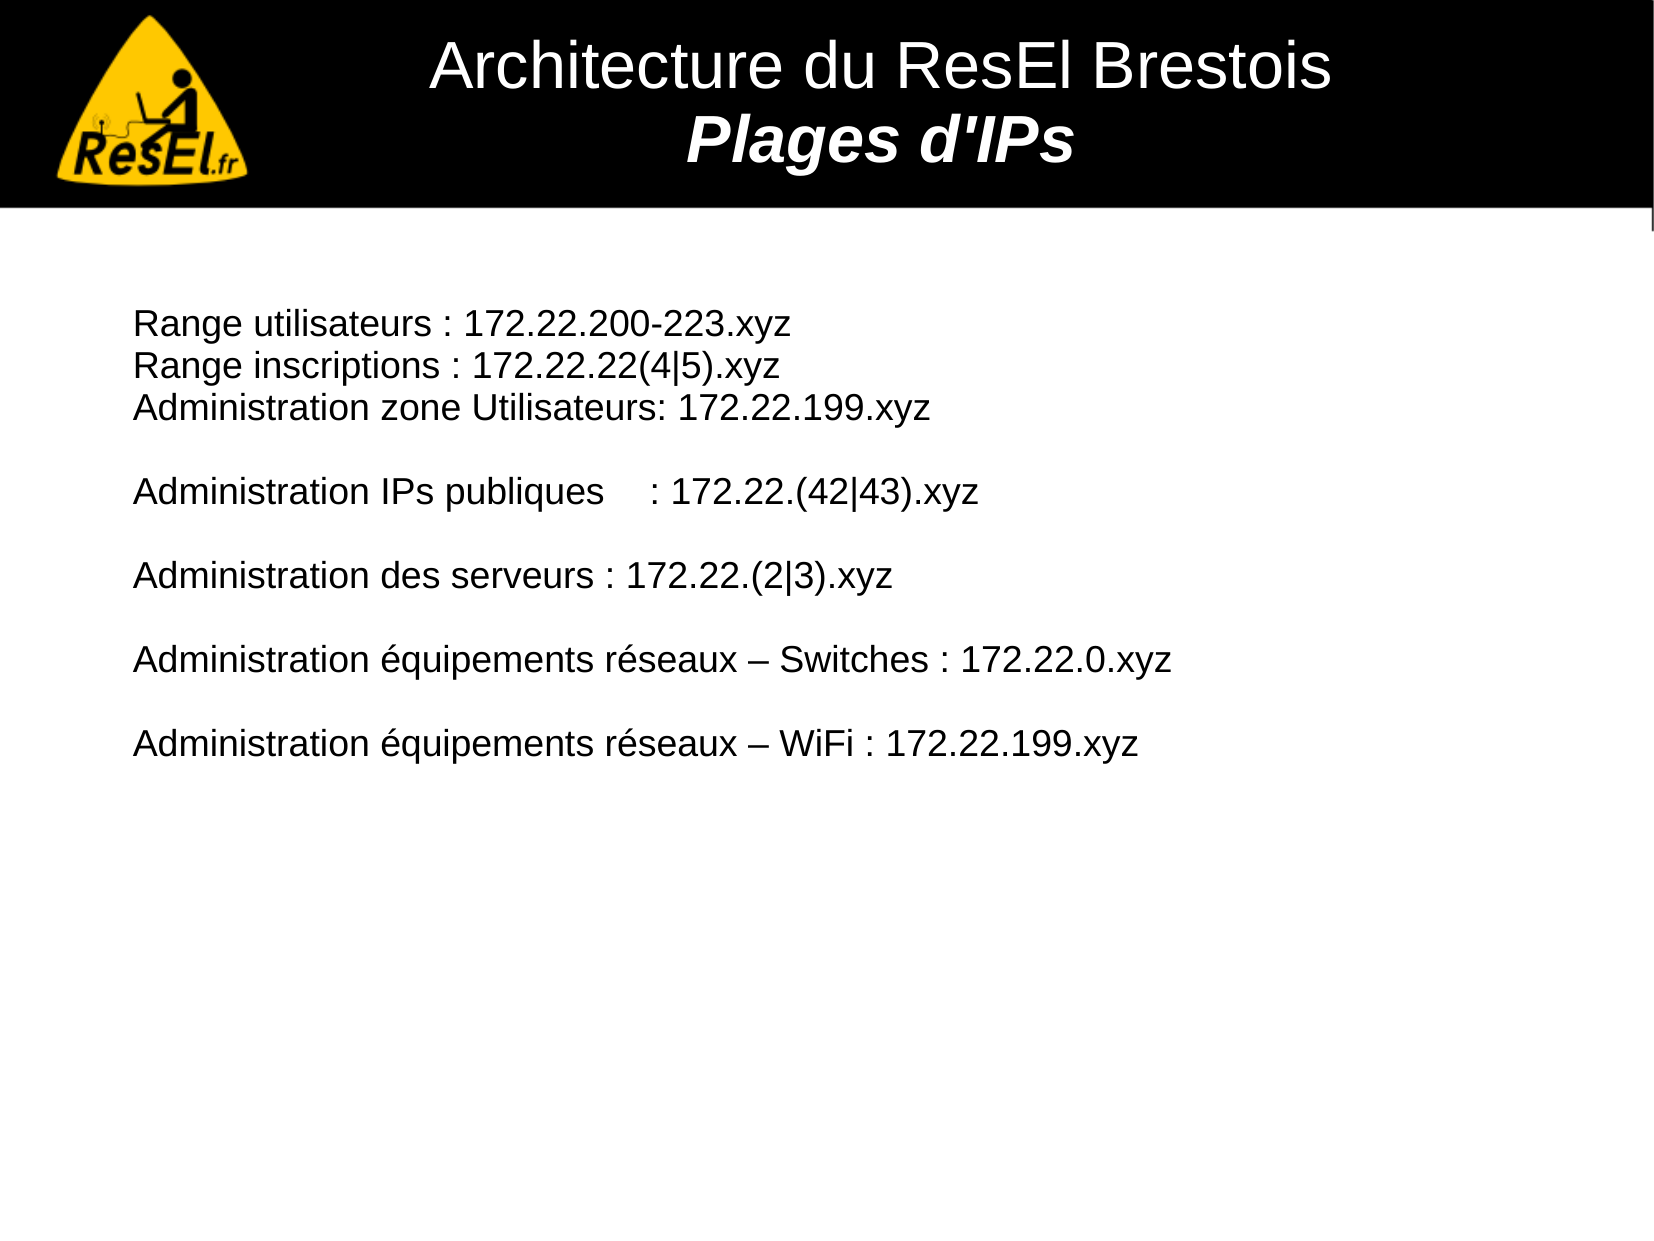

Architecture du ResEl Brestois
Plages d'IPs
Range utilisateurs : 172.22.200-223.xyz
Range inscriptions : 172.22.22(4|5).xyz
Administration zone Utilisateurs: 172.22.199.xyz
Administration IPs publiques 	: 172.22.(42|43).xyz
Administration des serveurs : 172.22.(2|3).xyz
Administration équipements réseaux – Switches : 172.22.0.xyz
Administration équipements réseaux – WiFi : 172.22.199.xyz